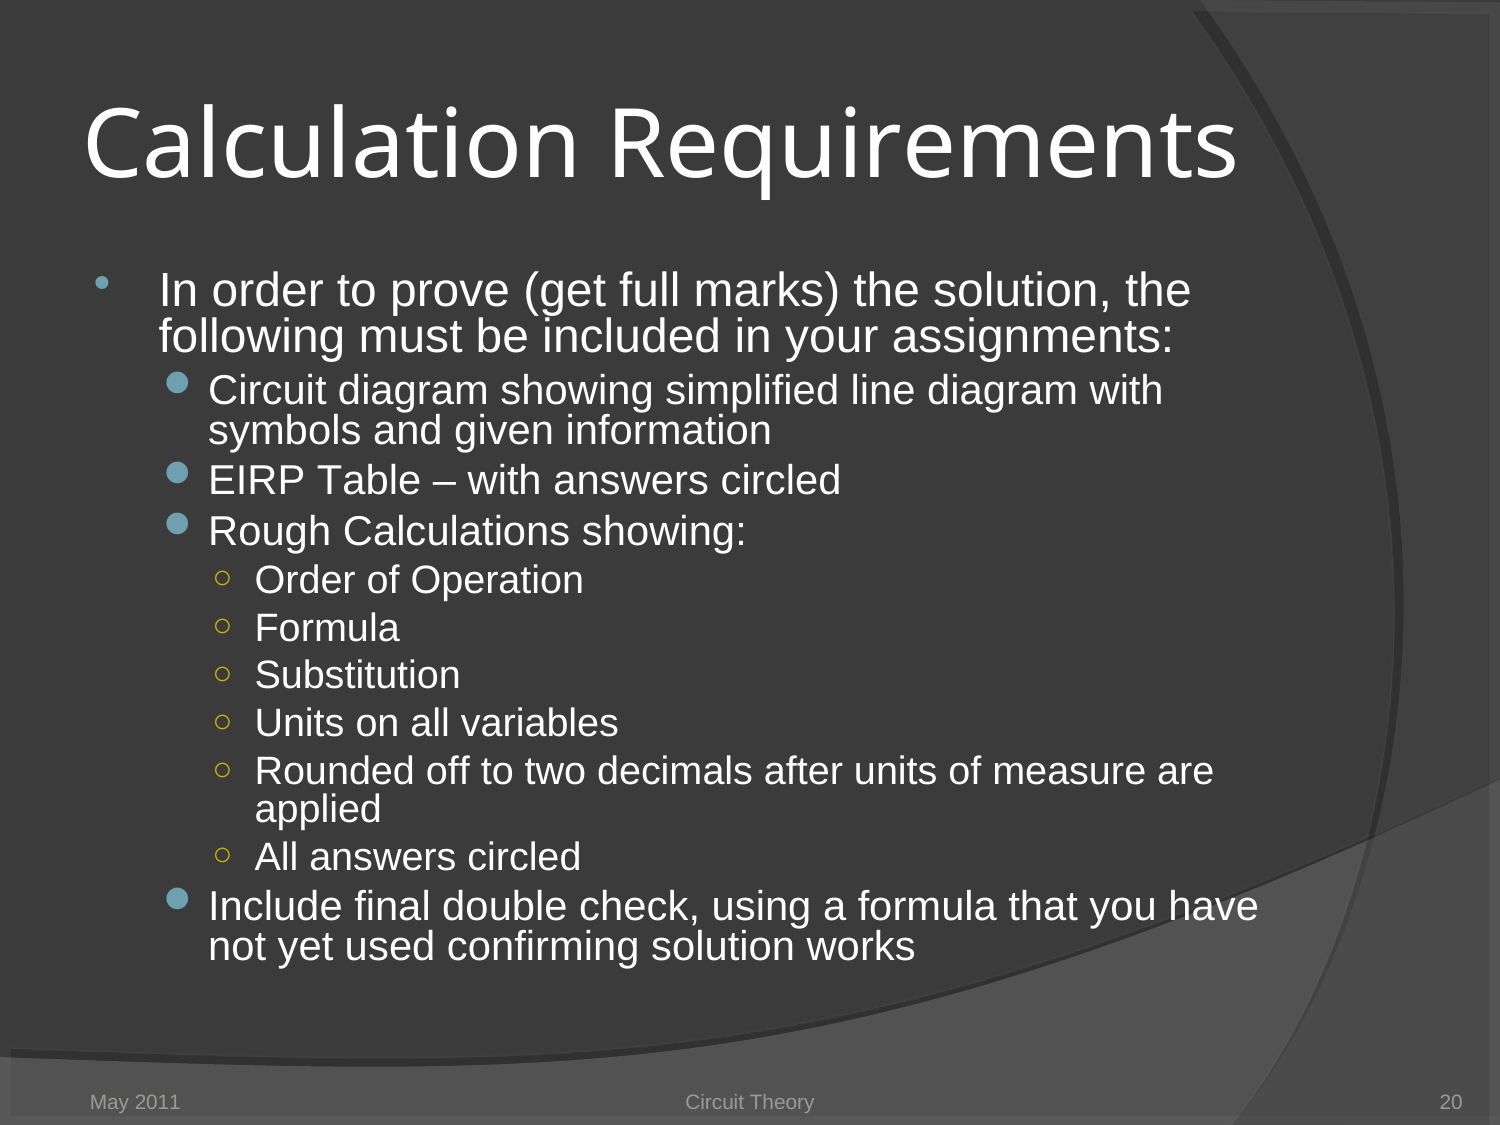

# Calculation Requirements
In order to prove (get full marks) the solution, the following must be included in your assignments:
Circuit diagram showing simplified line diagram with symbols and given information
EIRP Table – with answers circled
Rough Calculations showing:
Order of Operation
Formula
Substitution
Units on all variables
Rounded off to two decimals after units of measure are applied
All answers circled
Include final double check, using a formula that you have not yet used confirming solution works
May 2011
Circuit Theory